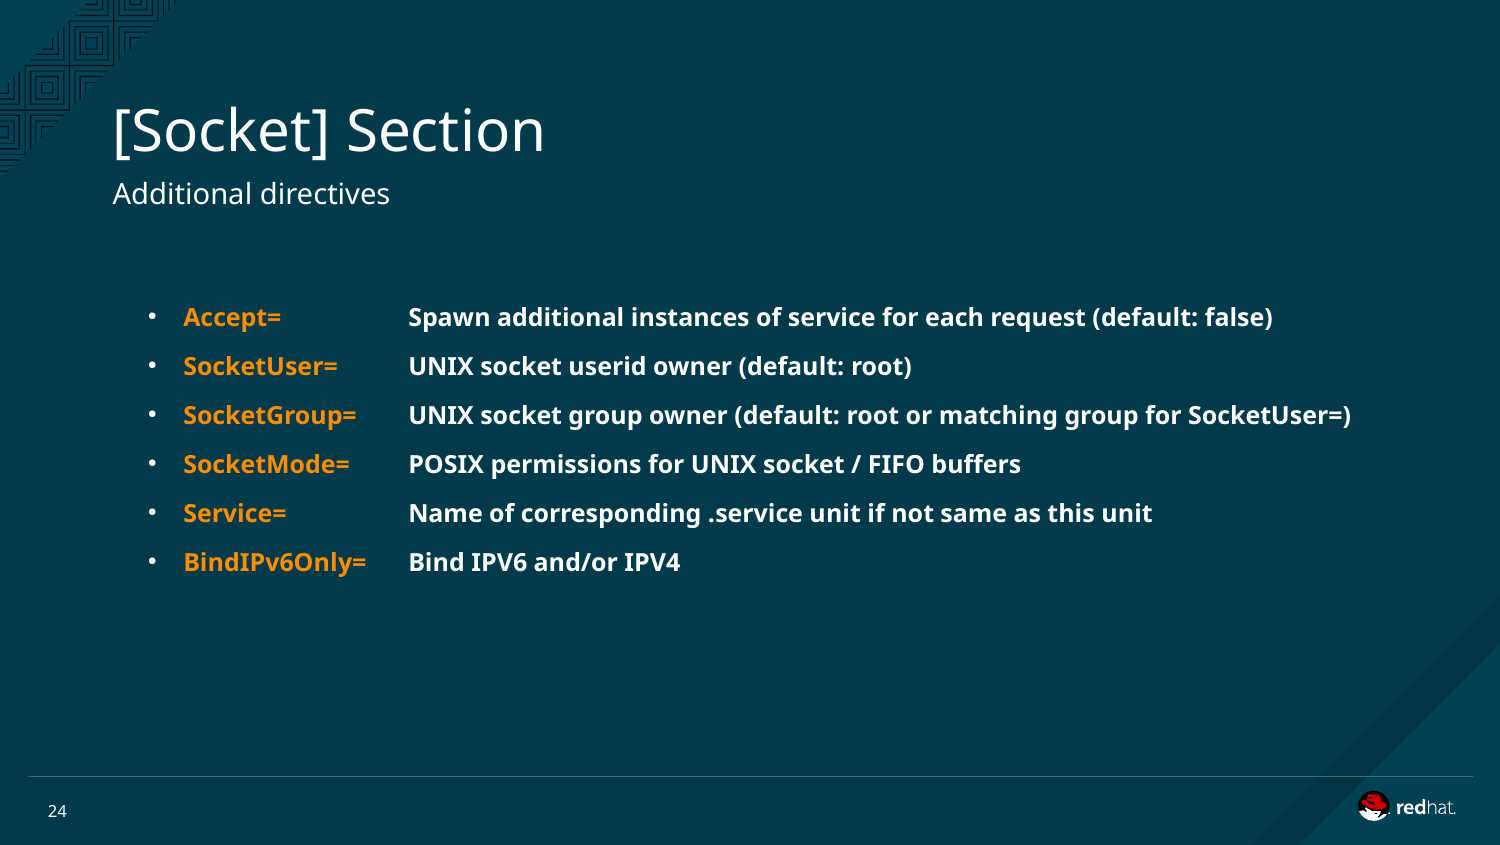

# [Socket] Section
Additional directives
Accept=		Spawn additional instances of service for each request (default: false)
SocketUser=	UNIX socket userid owner (default: root)
SocketGroup=	UNIX socket group owner (default: root or matching group for SocketUser=)
SocketMode=	POSIX permissions for UNIX socket / FIFO buffers
Service=		Name of corresponding .service unit if not same as this unit
BindIPv6Only=	Bind IPV6 and/or IPV4
24